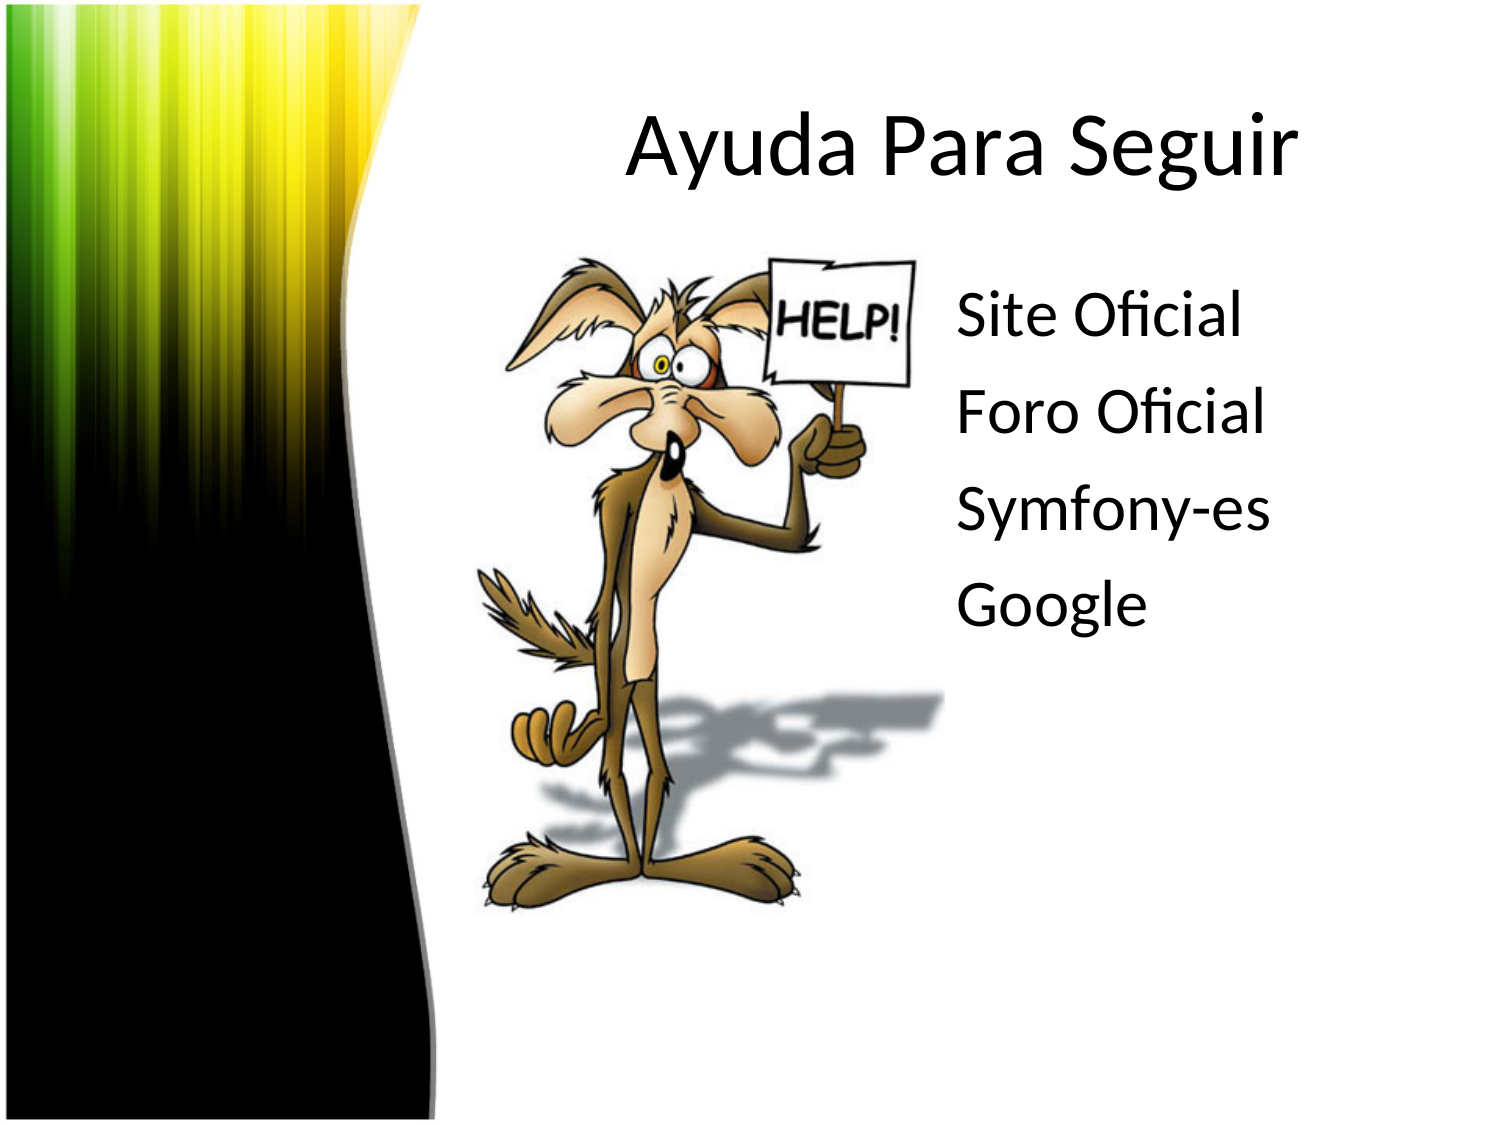

# Ayuda Para Seguir
Site Oficial
Foro Oficial
Symfony-es
Google